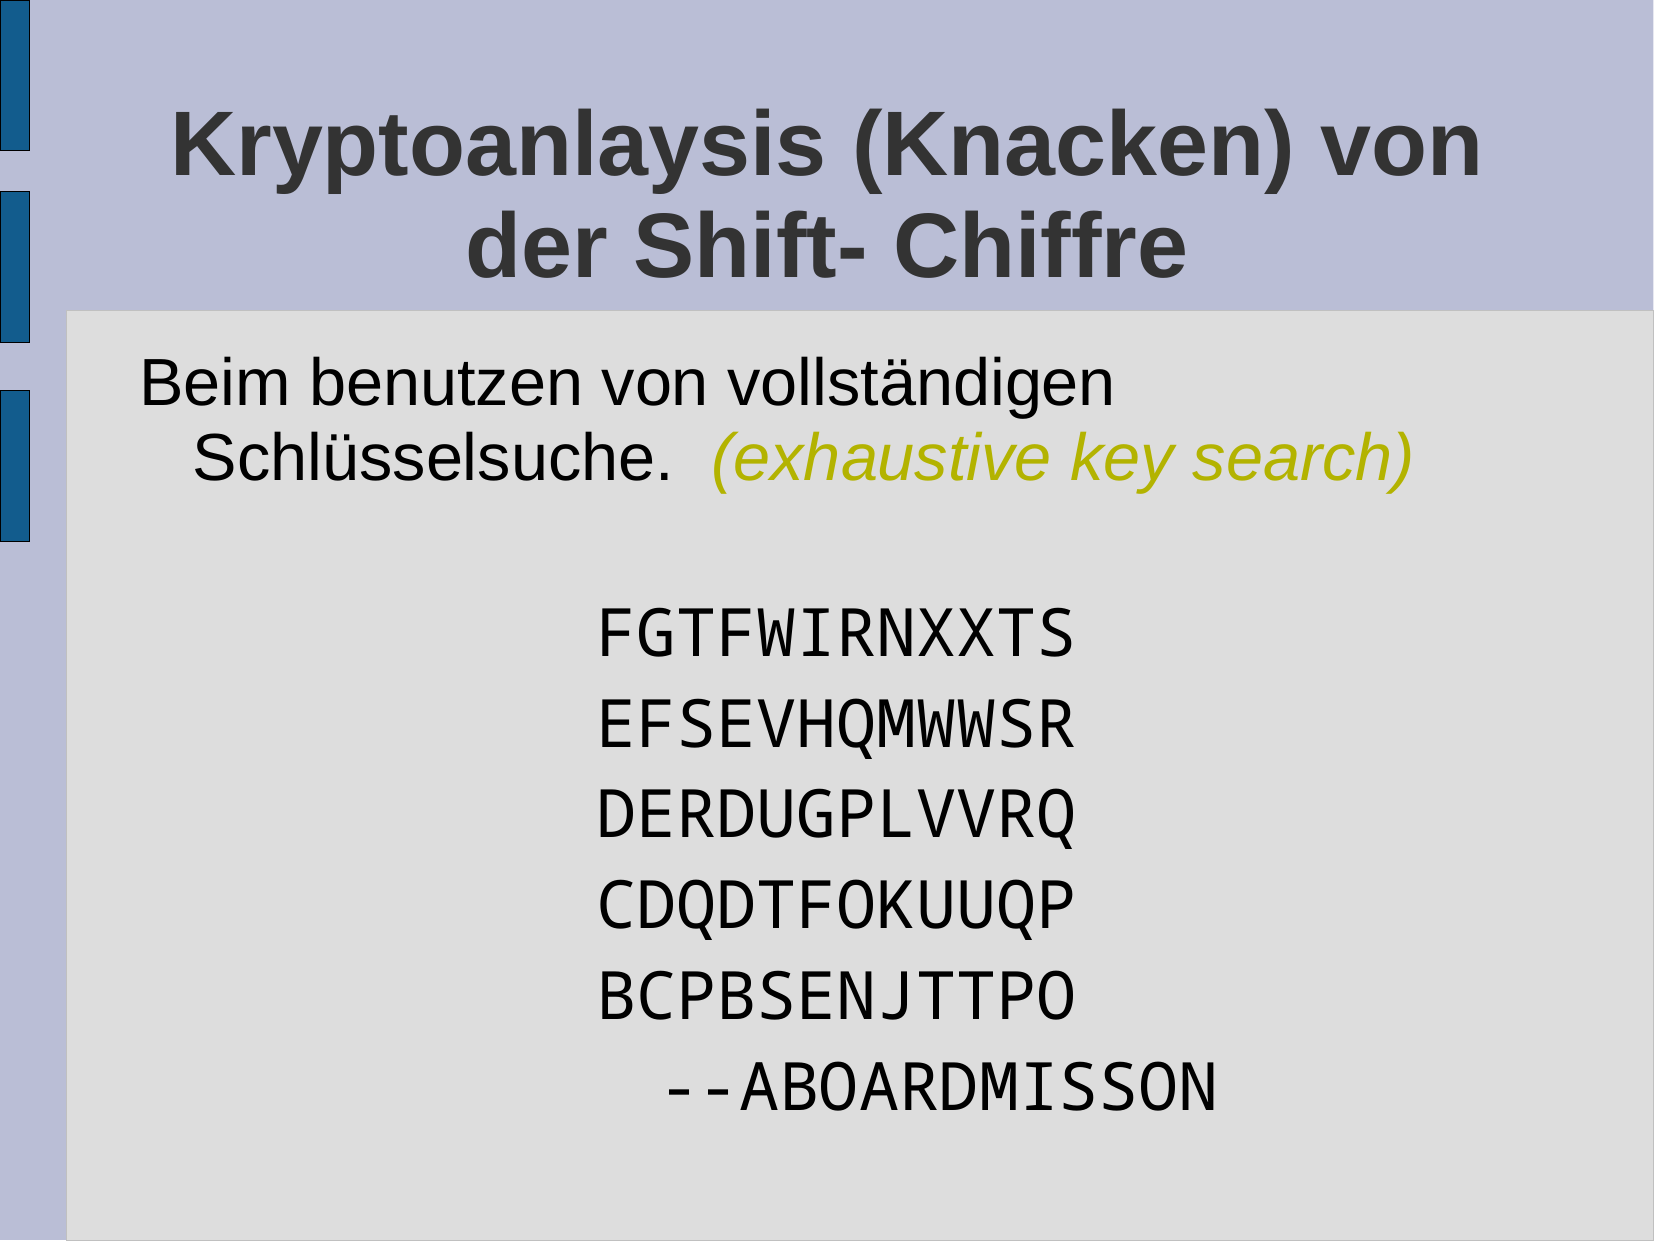

# Kryptoanlaysis (Knacken) von der Shift- Chiffre
Beim benutzen von vollständigen Schlüsselsuche. (exhaustive key search)
FGTFWIRNXXTS
EFSEVHQMWWSR
DERDUGPLVVRQ
CDQDTFOKUUQP
BCPBSENJTTPO
 --ABOARDMISSON